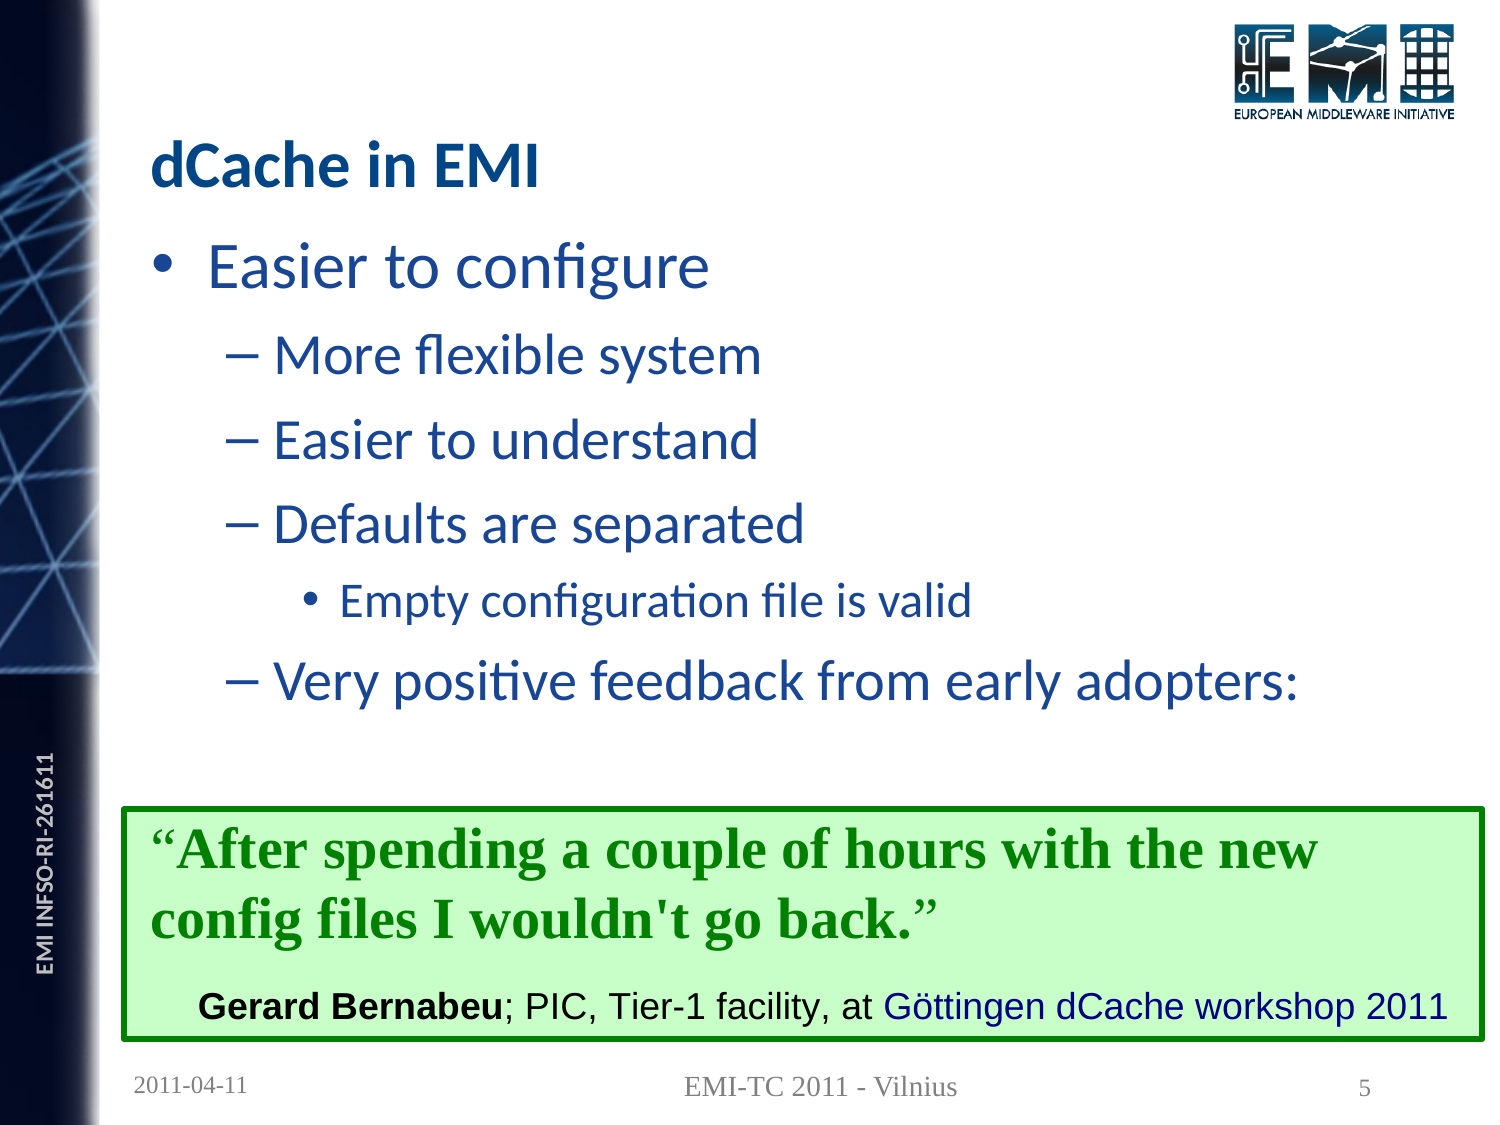

# dCache in EMI
Easier to configure
More flexible system
Easier to understand
Defaults are separated
Empty configuration file is valid
Very positive feedback from early adopters:
“After spending a couple of hours with the new config files I wouldn't go back.”
Gerard Bernabeu; PIC, Tier-1 facility, at Göttingen dCache workshop 2011
2011-04-13
EMI-TC 2011 - Vilnius
5